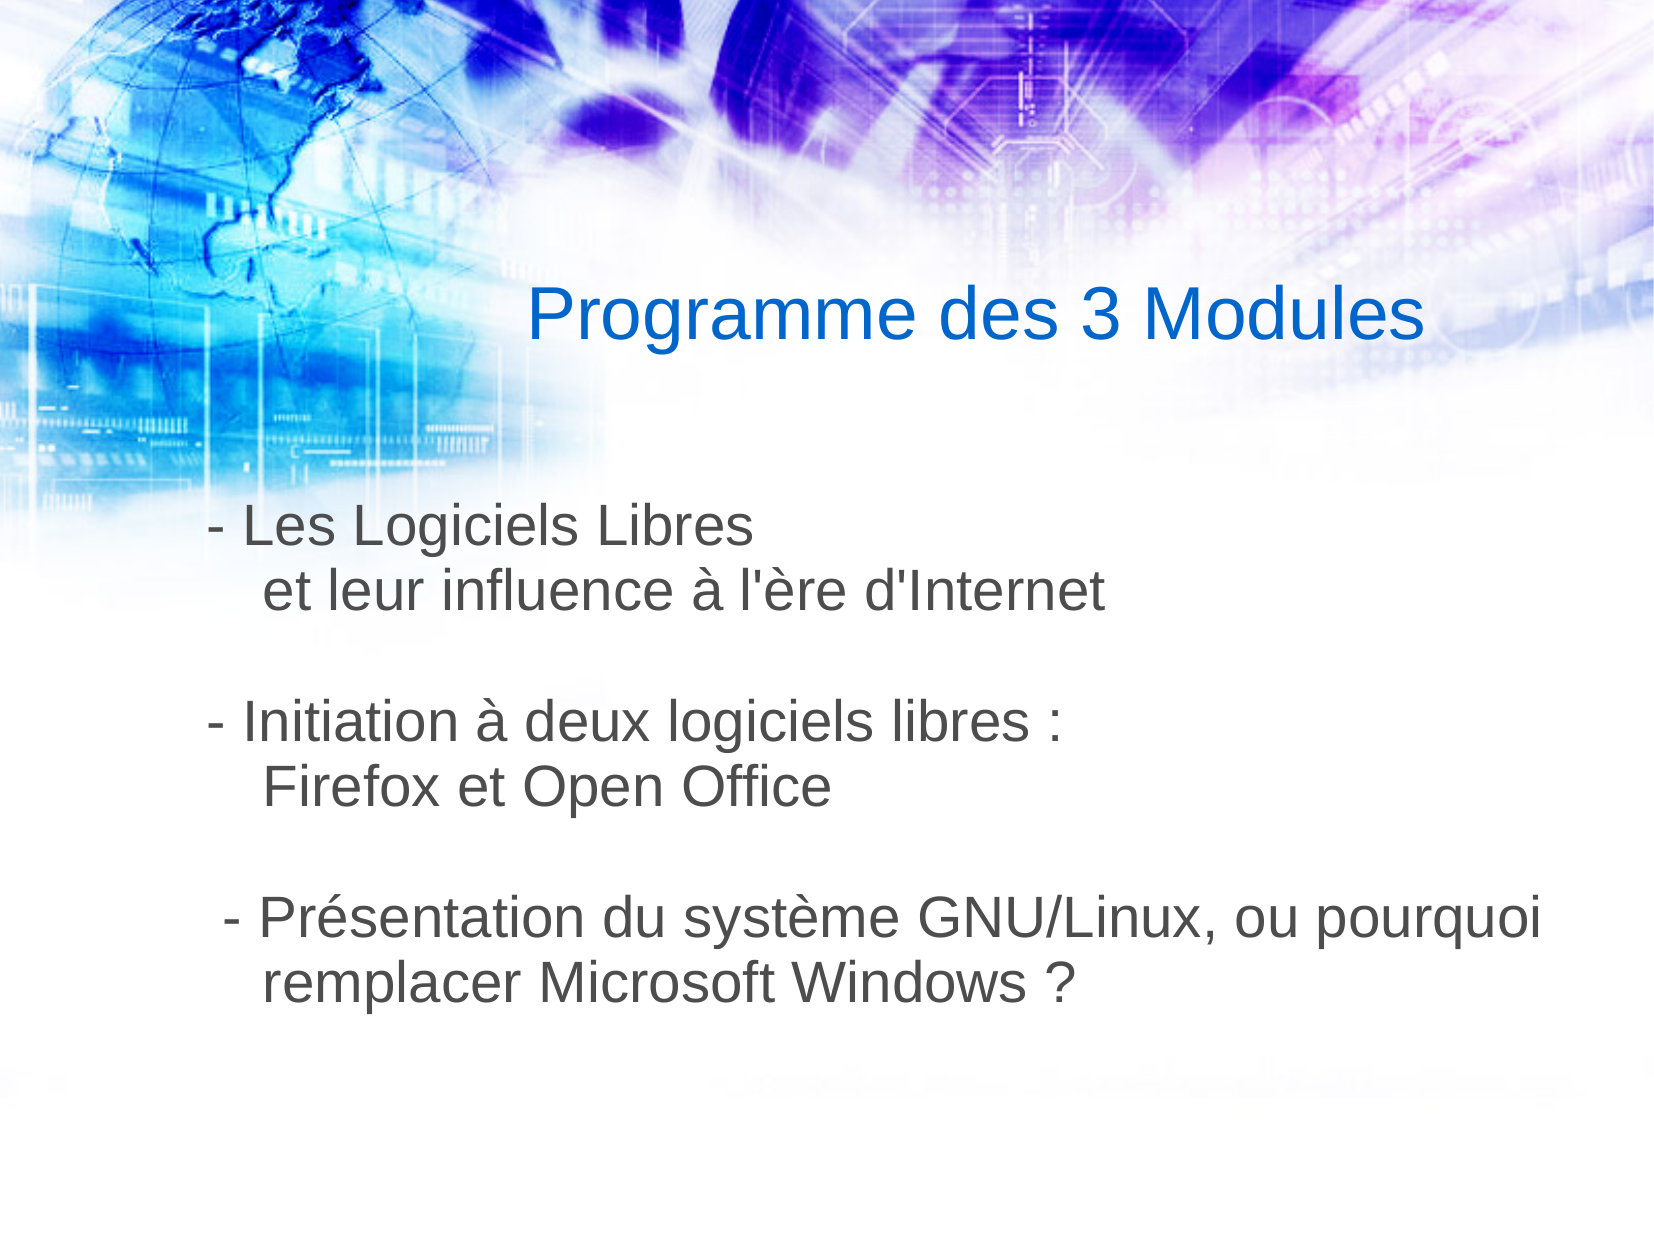

# Programme des 3 Modules
- Les Logiciels Libres 						et leur influence à l'ère d'Internet
- Initiation à deux logiciels libres : 				Firefox et Open Office
 - Présentation du système GNU/Linux, ou pourquoi remplacer Microsoft Windows ?